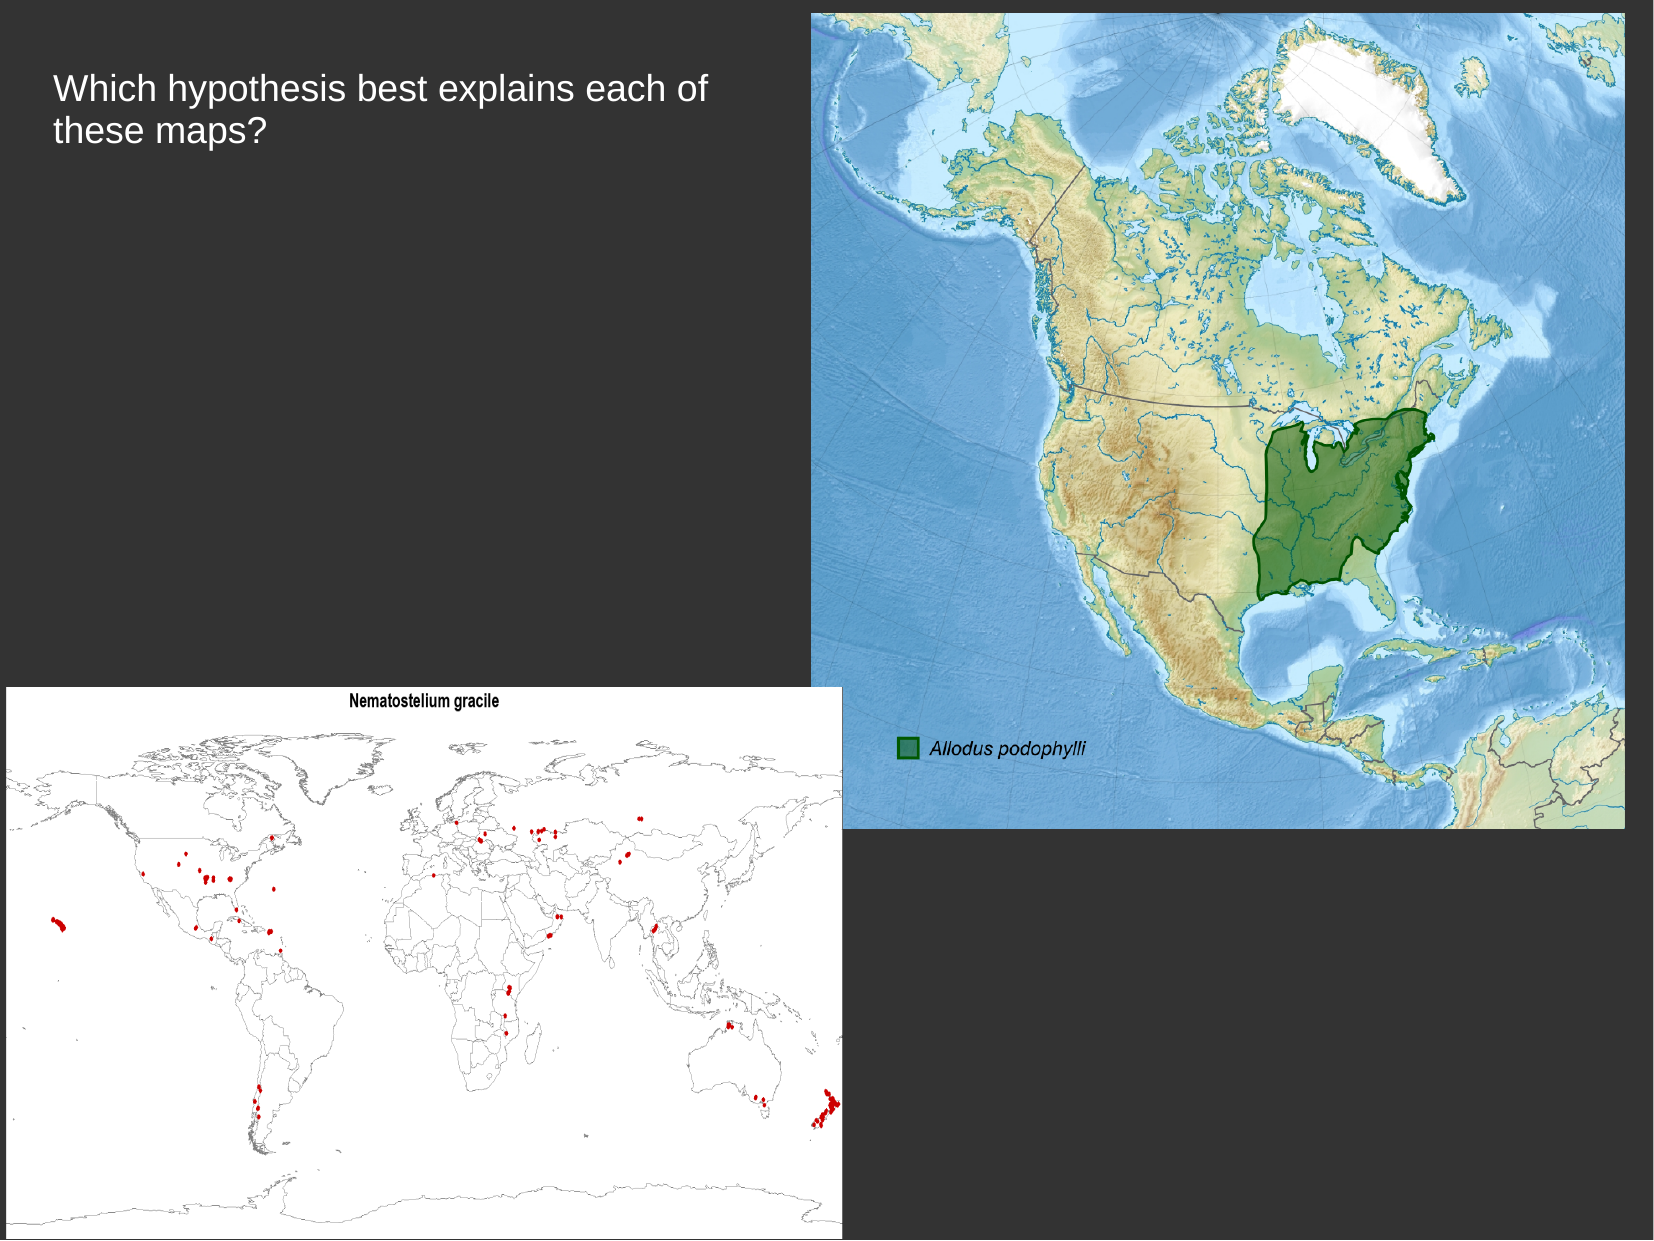

Which hypothesis best explains each of these maps?